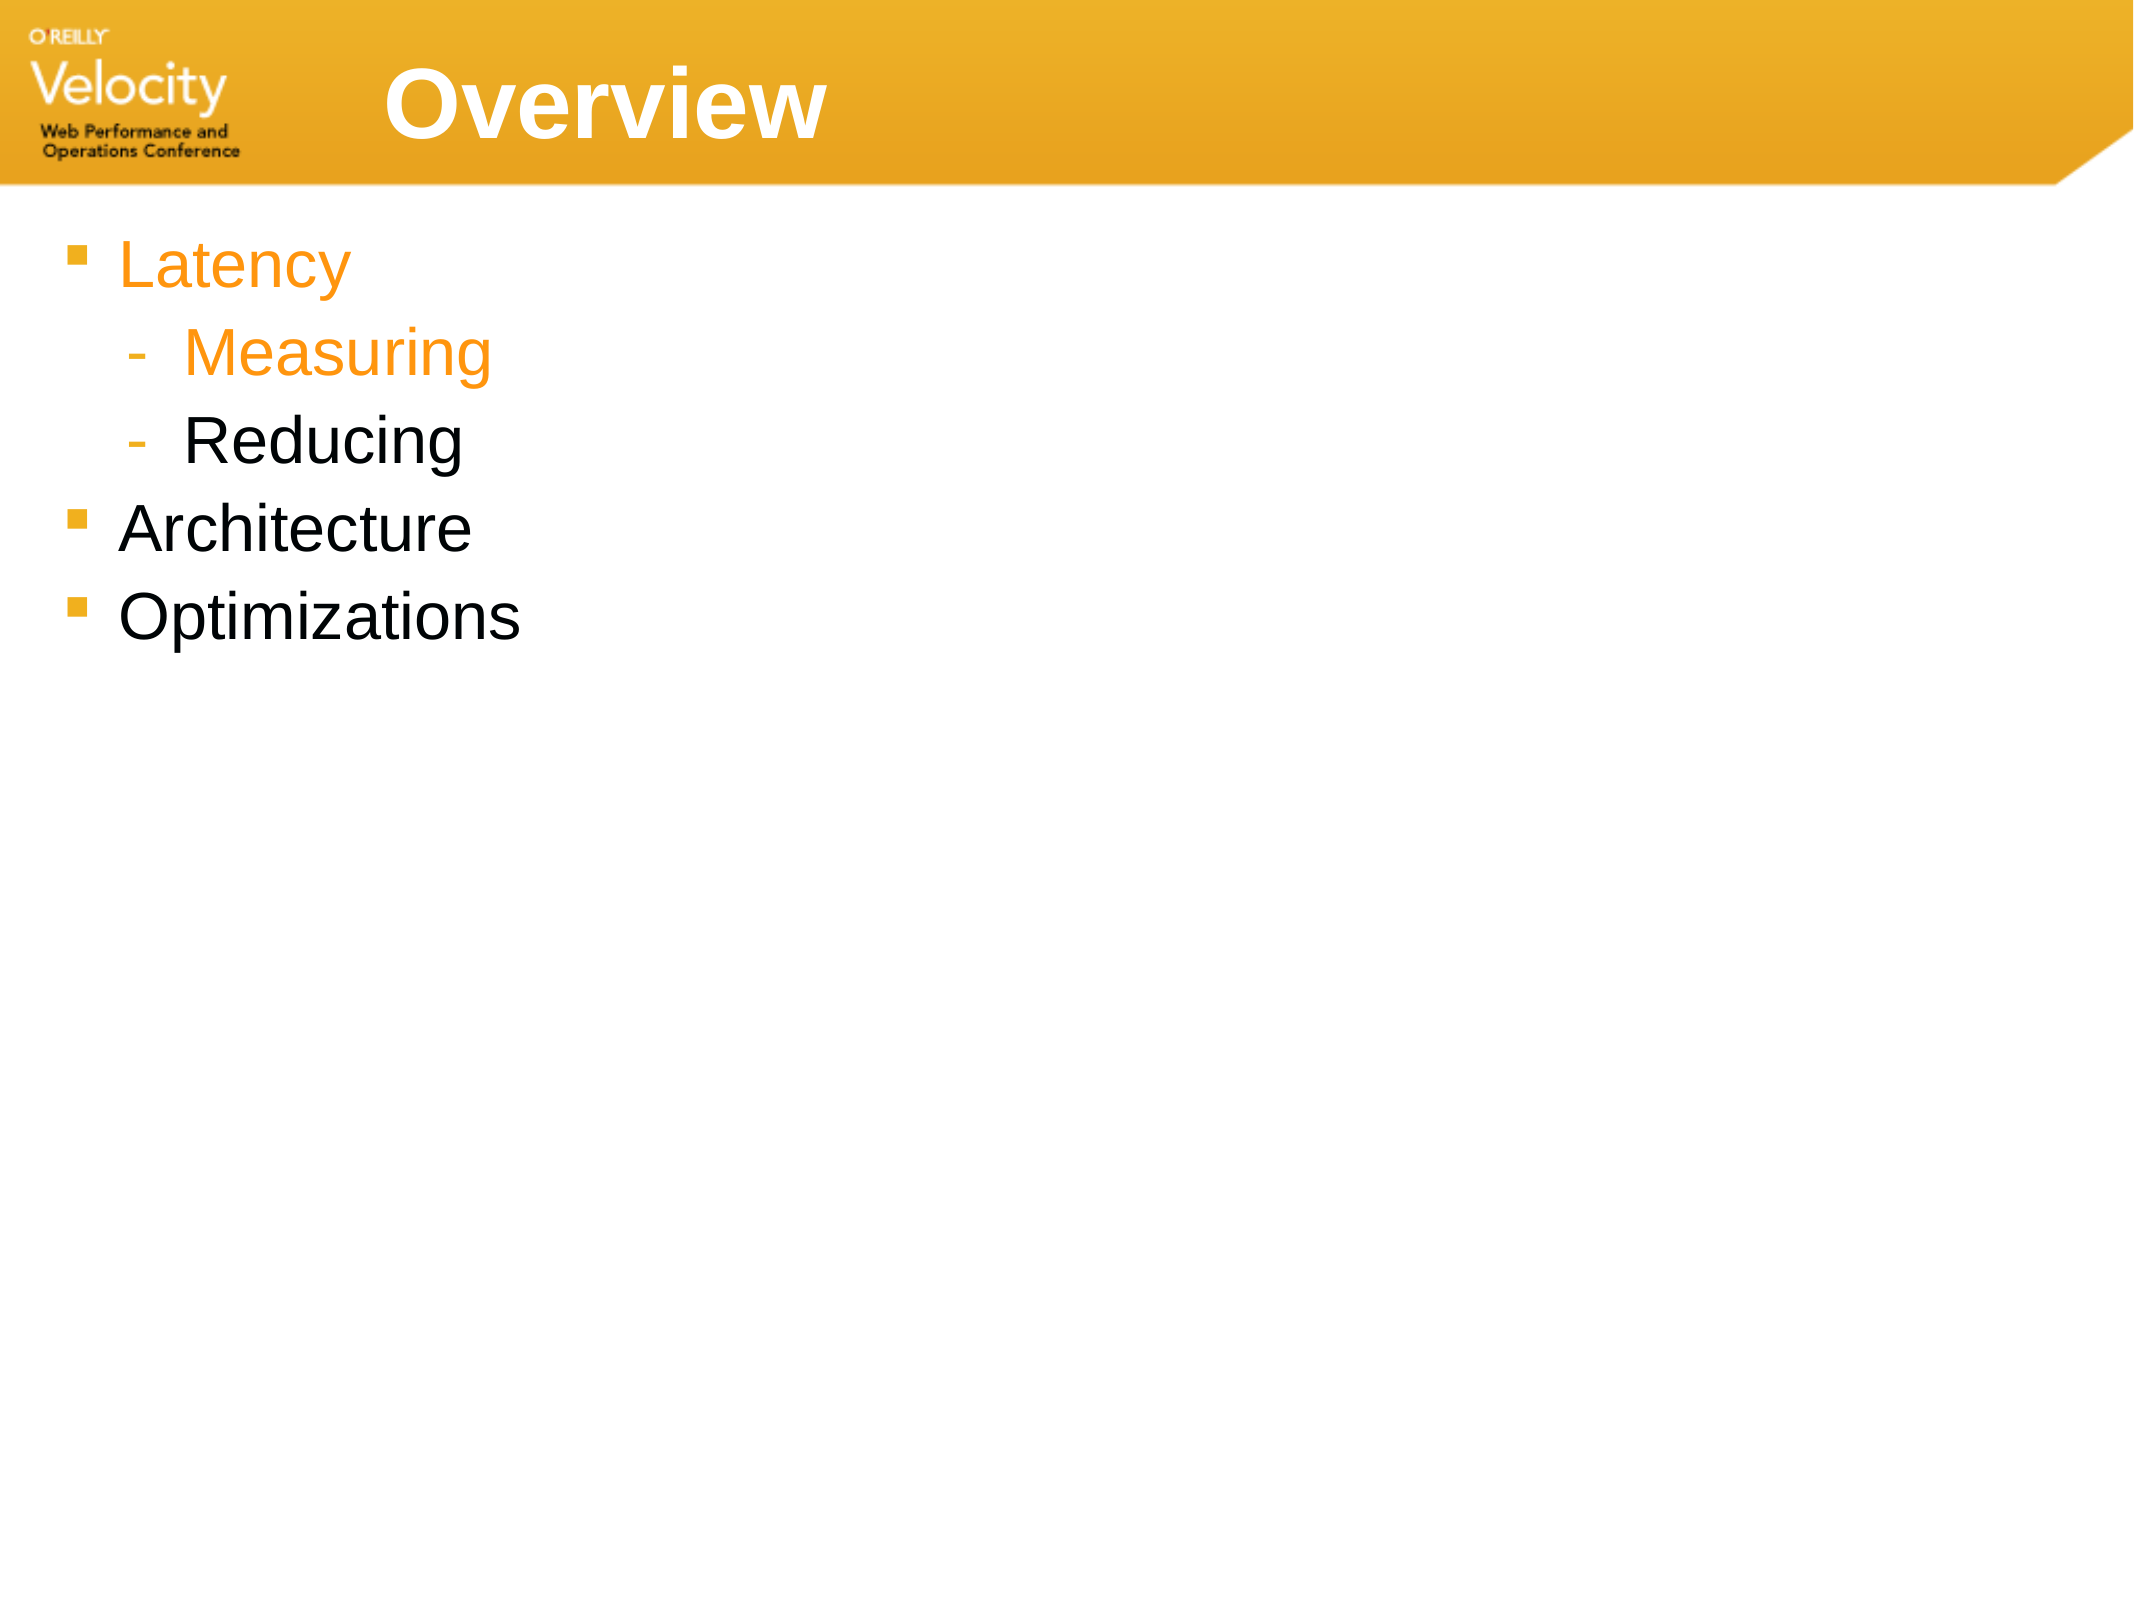

# Overview
Latency
Measuring
Reducing
Architecture
Optimizations